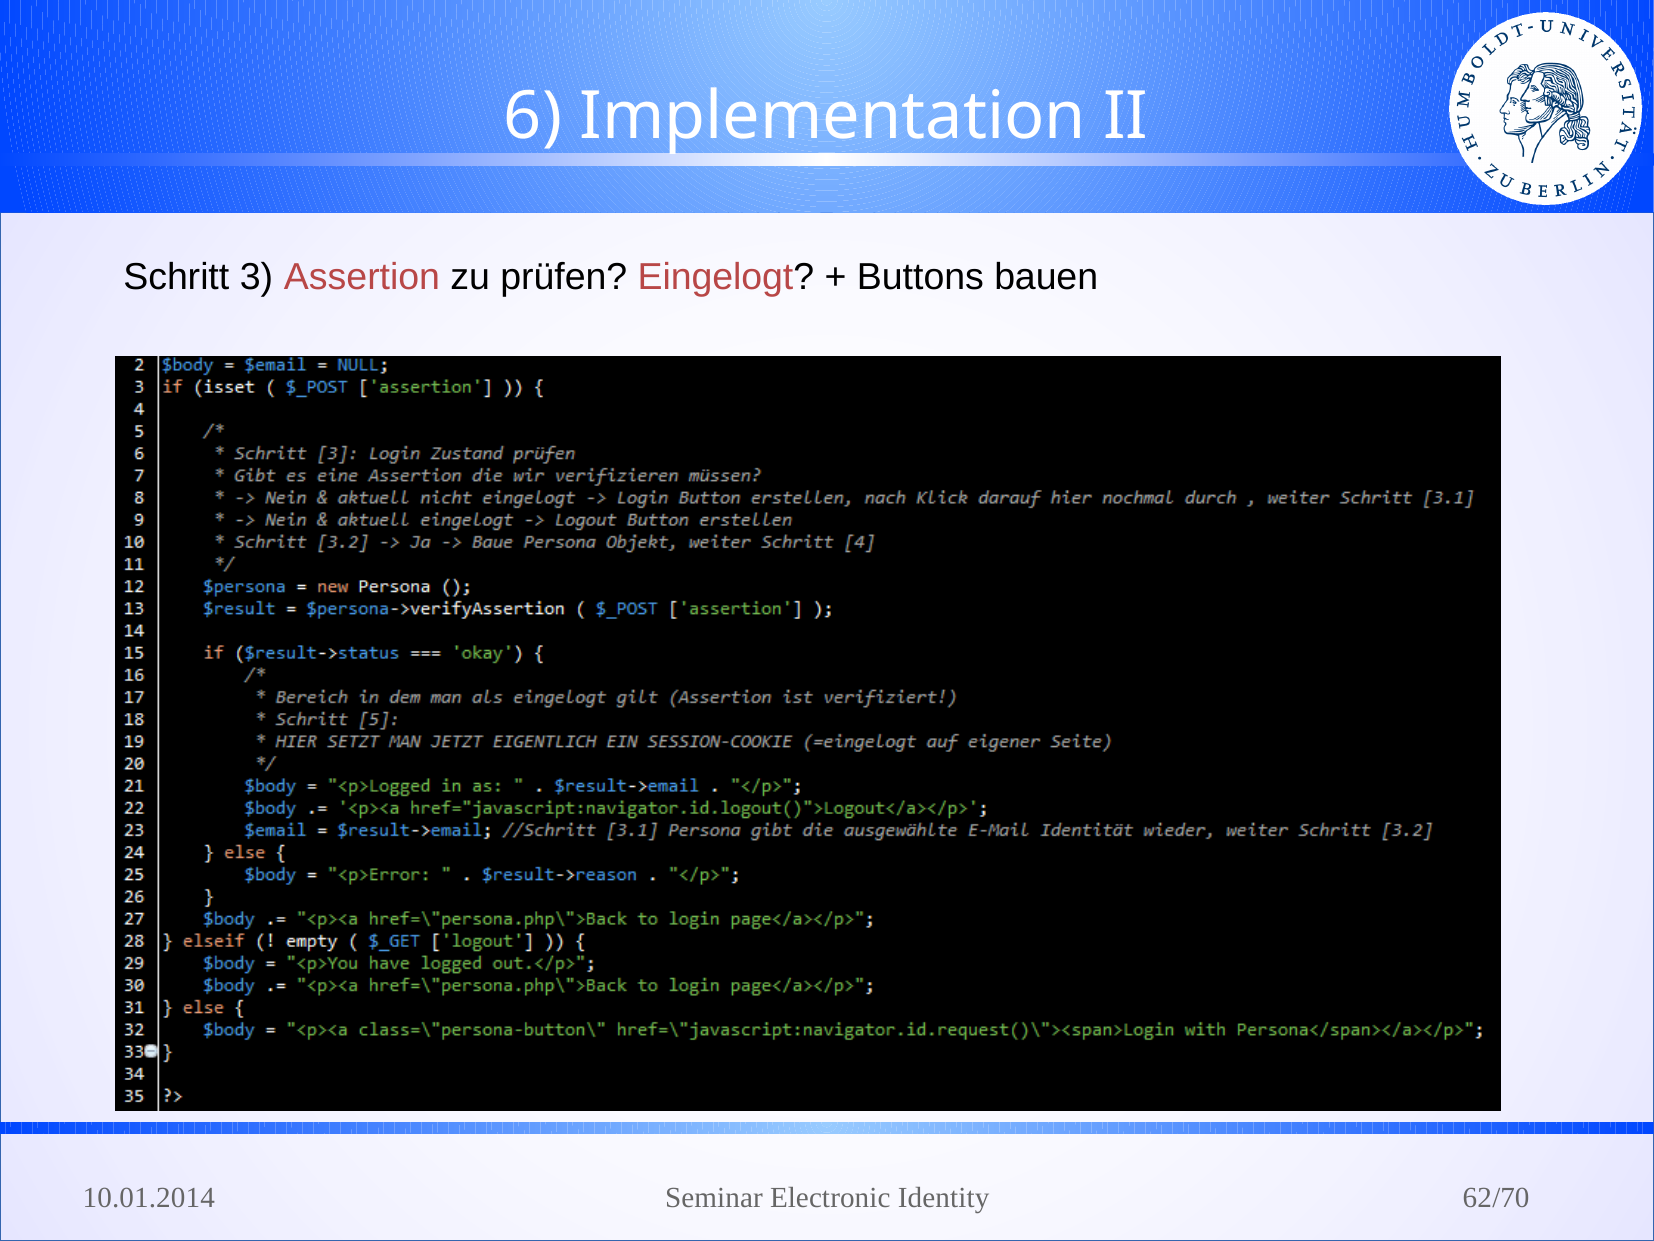

# 6) Implementation II
Schritt 3) Assertion zu prüfen? Eingelogt? + Buttons bauen
10.01.2014
Seminar Electronic Identity